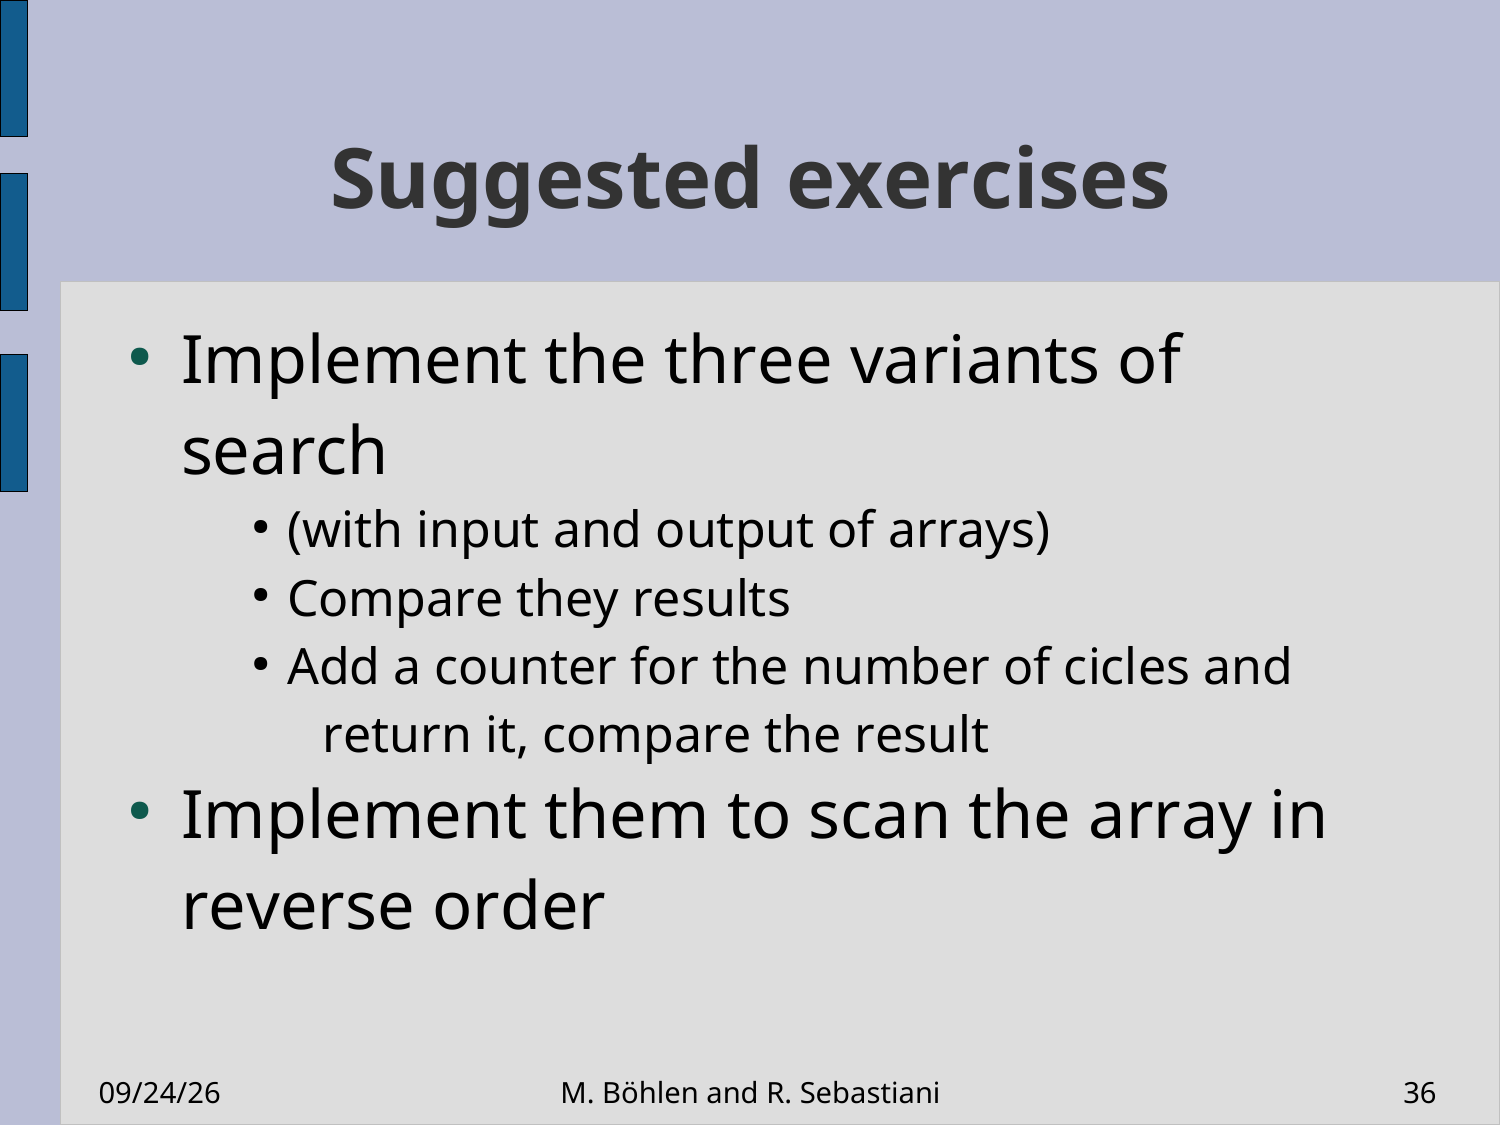

# Suggested exercises
Implement the three variants of search
(with input and output of arrays)
Compare they results
Add a counter for the number of cicles and return it, compare the result
Implement them to scan the array in reverse order
M. Böhlen and R. Sebastiani
36